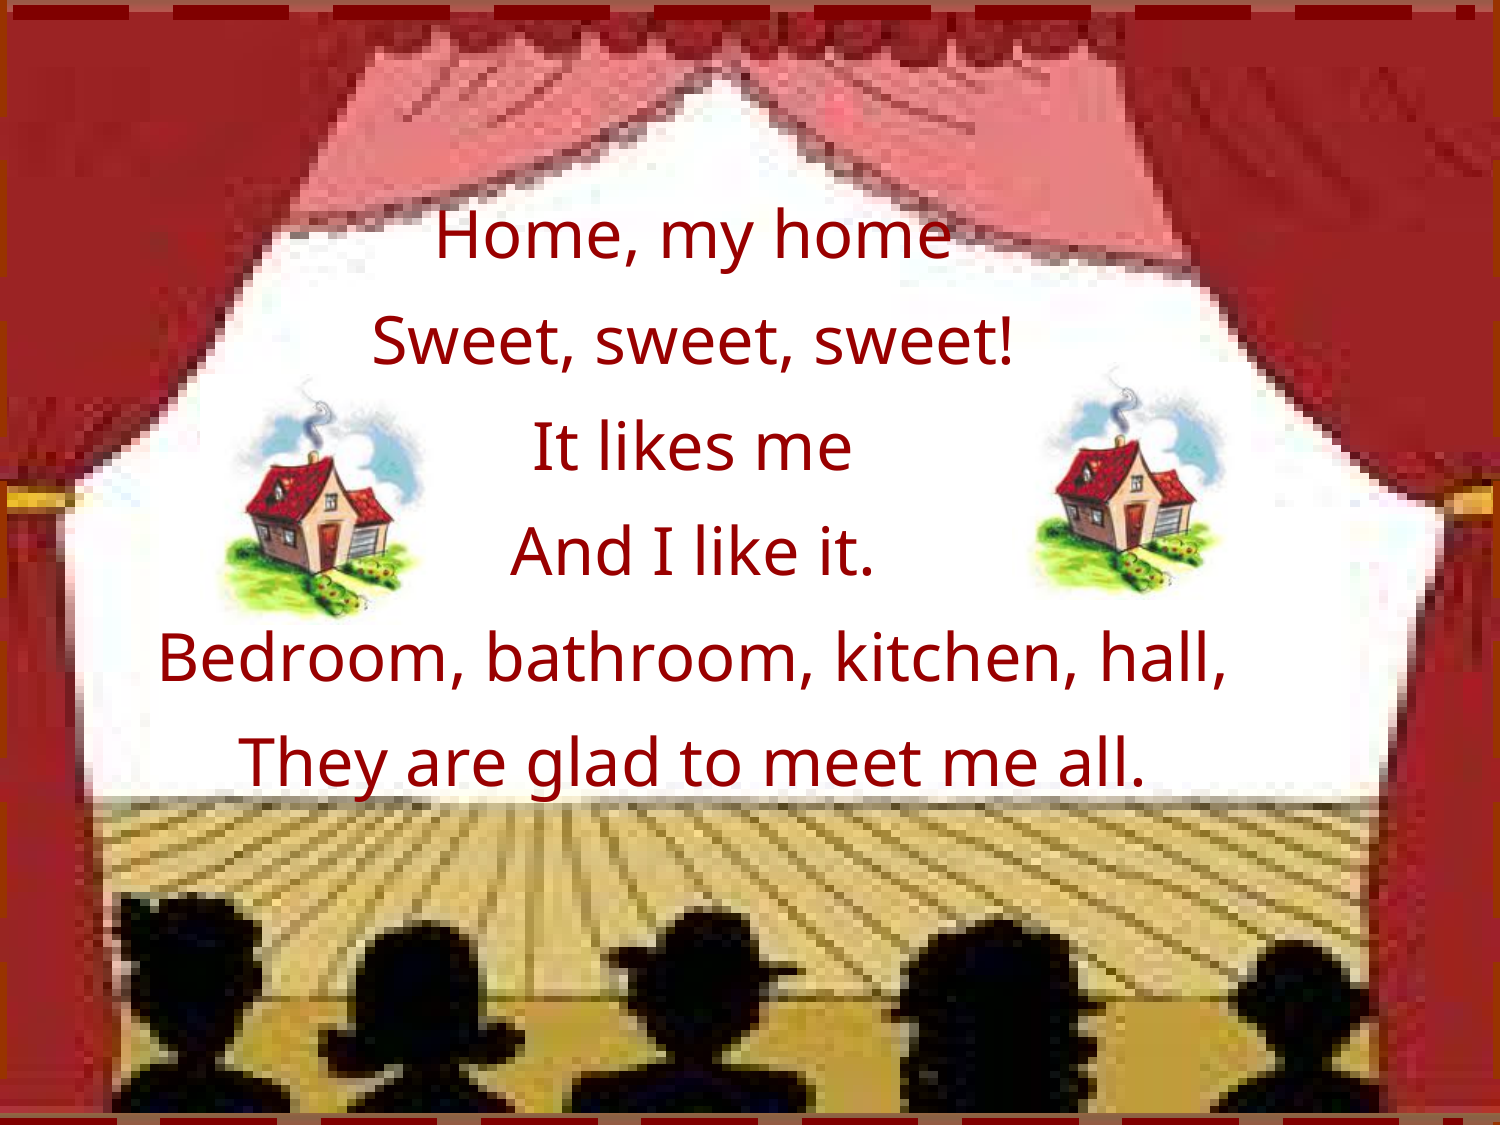

Home, my home
Sweet, sweet, sweet!
It likes me
And I like it.
Bedroom, bathroom, kitchen, hall,
They are glad to meet me all.